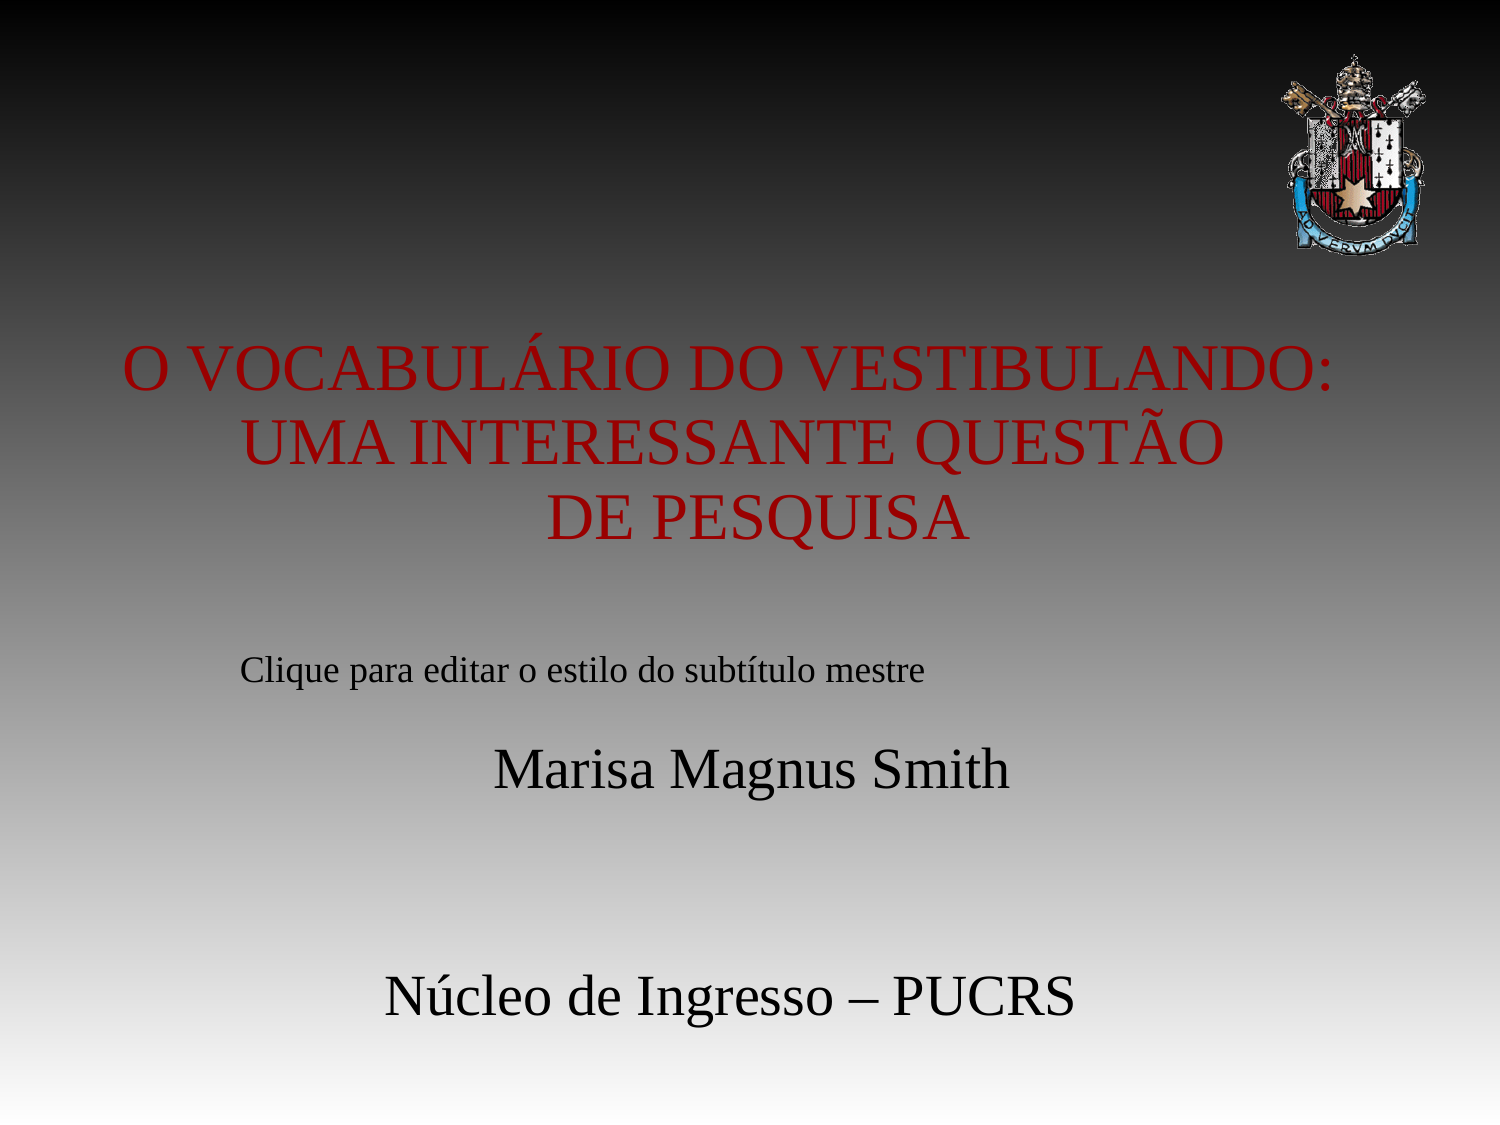

O VOCABULÁRIO DO VESTIBULANDO:
 UMA INTERESSANTE QUESTÃO
 DE PESQUISA
Marisa Magnus Smith
Núcleo de Ingresso – PUCRS